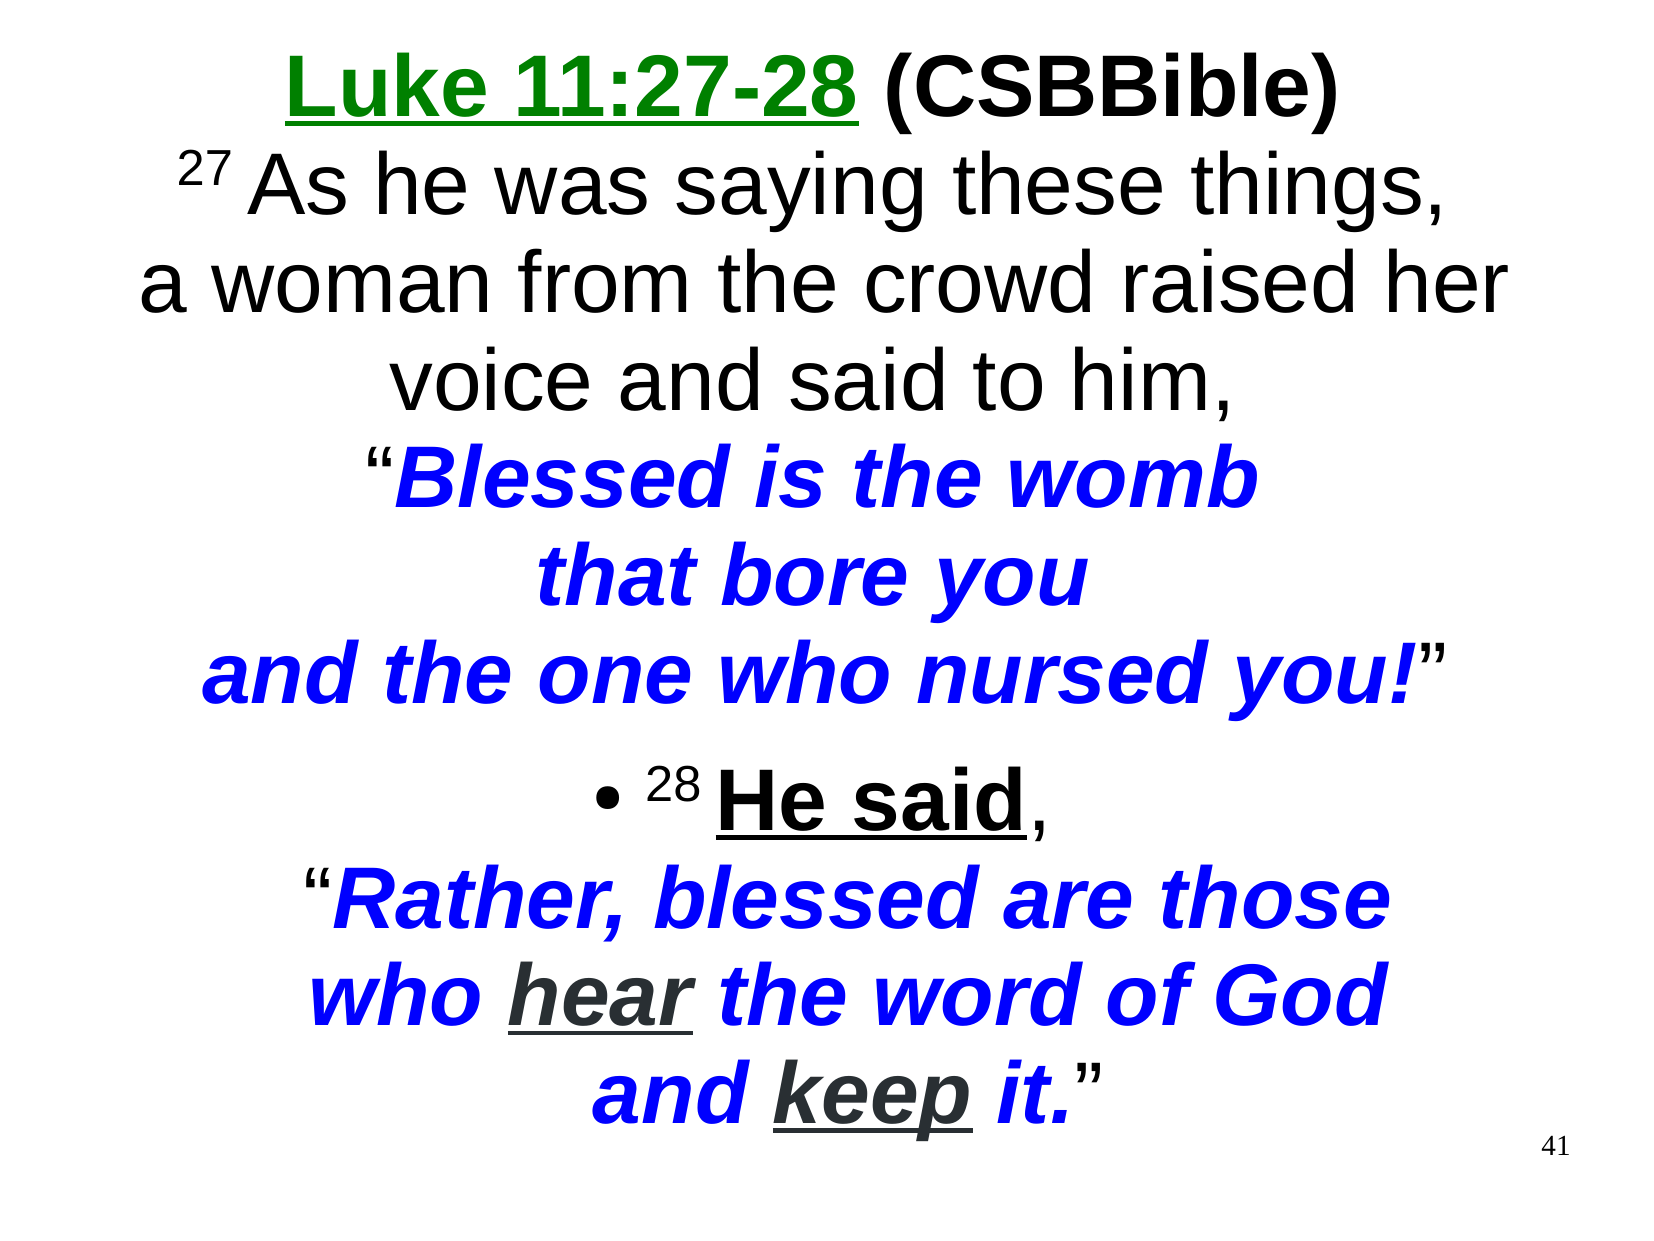

# Luke 11:27-28 (CSBBible) 27 As he was saying these things, a woman from the crowd raised her voice and said to him, “Blessed is the womb that bore you and the one who nursed you!”
28 He said,
“Rather, blessed are those
who hear the word of God
and keep it.”
41